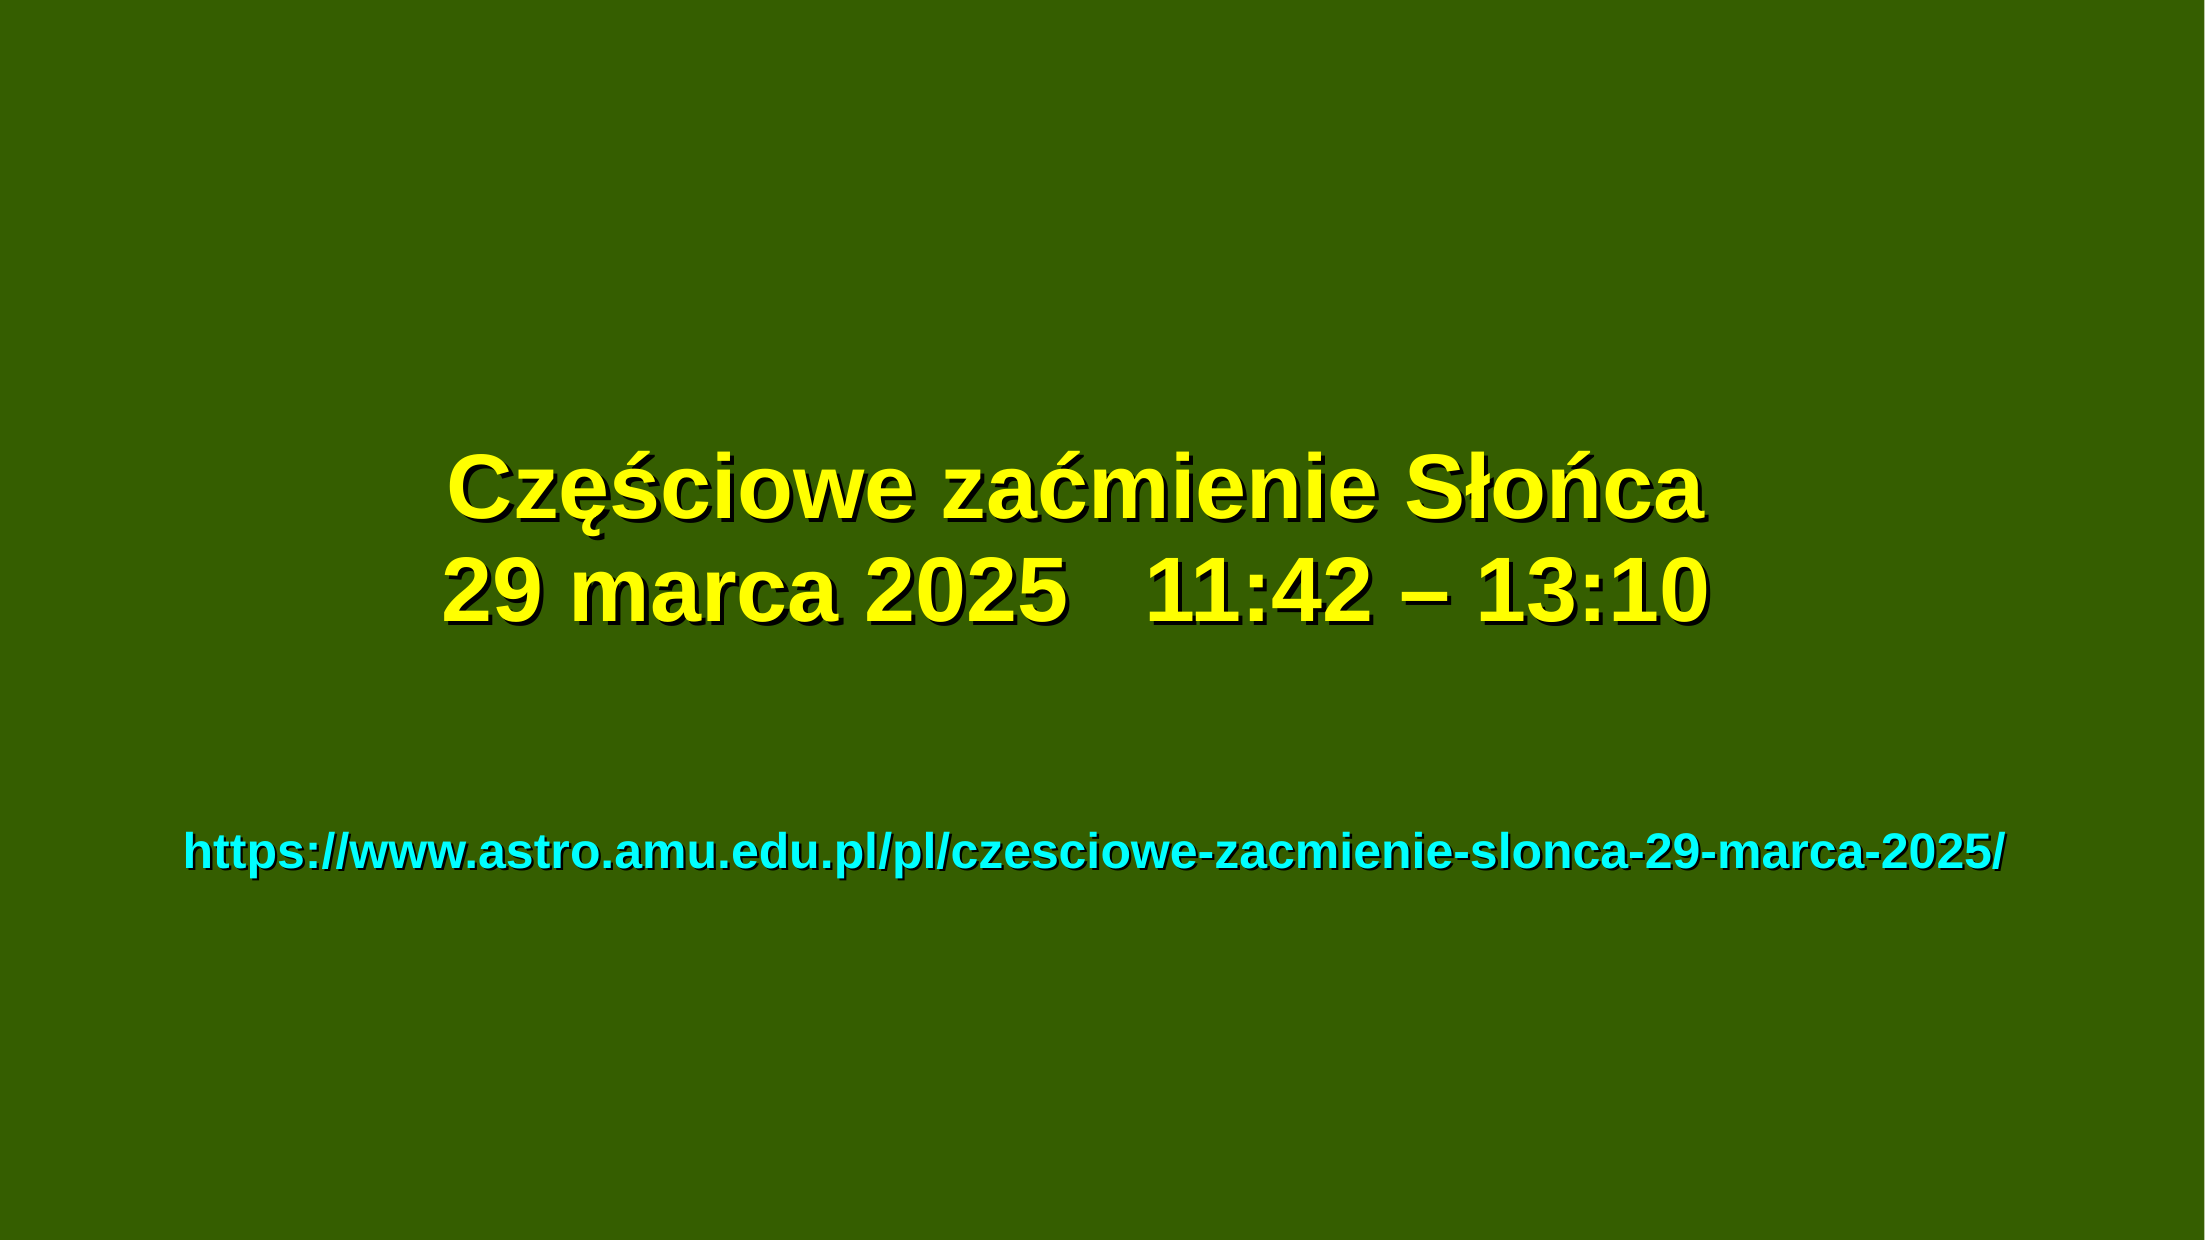

# Częściowe zaćmienie Słońca 29 marca 2025 11:42 – 13:10
https://www.astro.amu.edu.pl/pl/czesciowe-zacmienie-slonca-29-marca-2025/